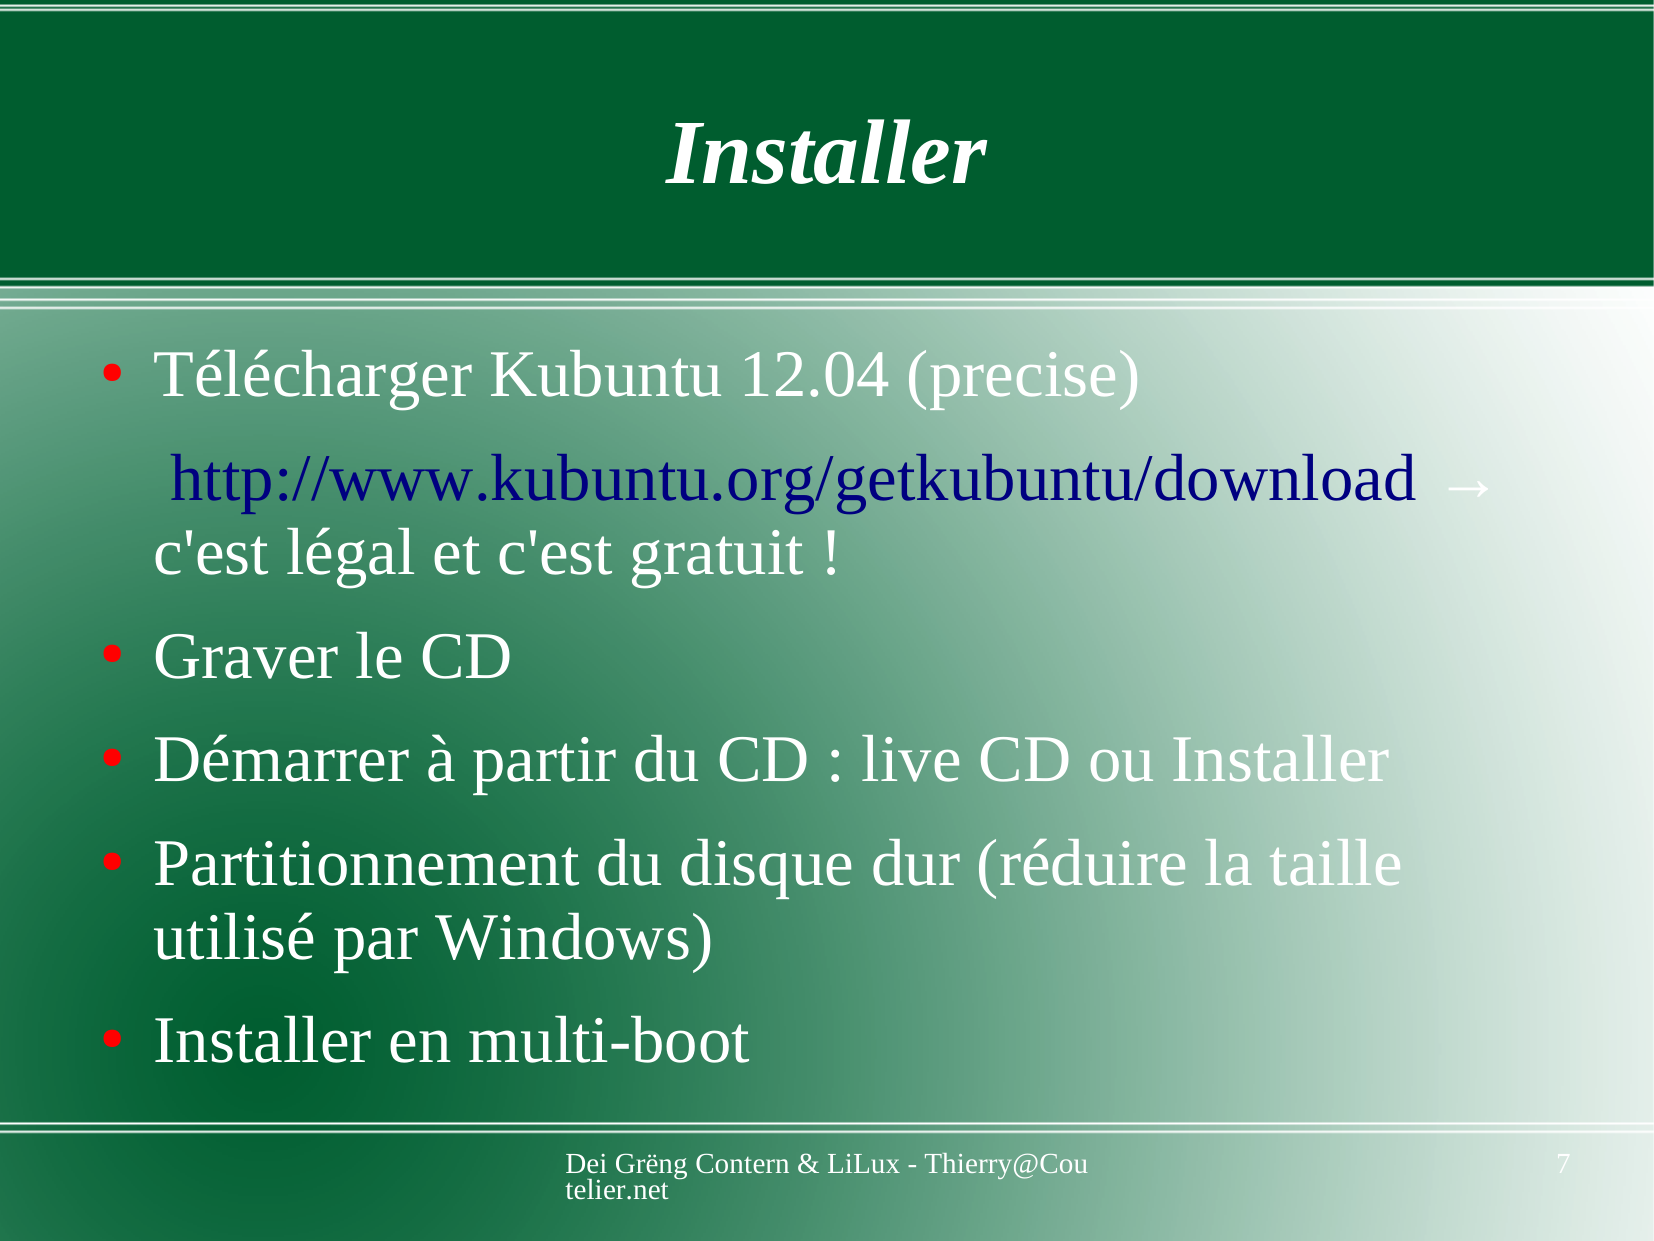

# Installer
Télécharger Kubuntu 12.04 (precise)
 http://www.kubuntu.org/getkubuntu/download → c'est légal et c'est gratuit !
Graver le CD
Démarrer à partir du CD : live CD ou Installer
Partitionnement du disque dur (réduire la taille utilisé par Windows)
Installer en multi-boot
Dei Grëng Contern & LiLux - Thierry@Coutelier.net
7